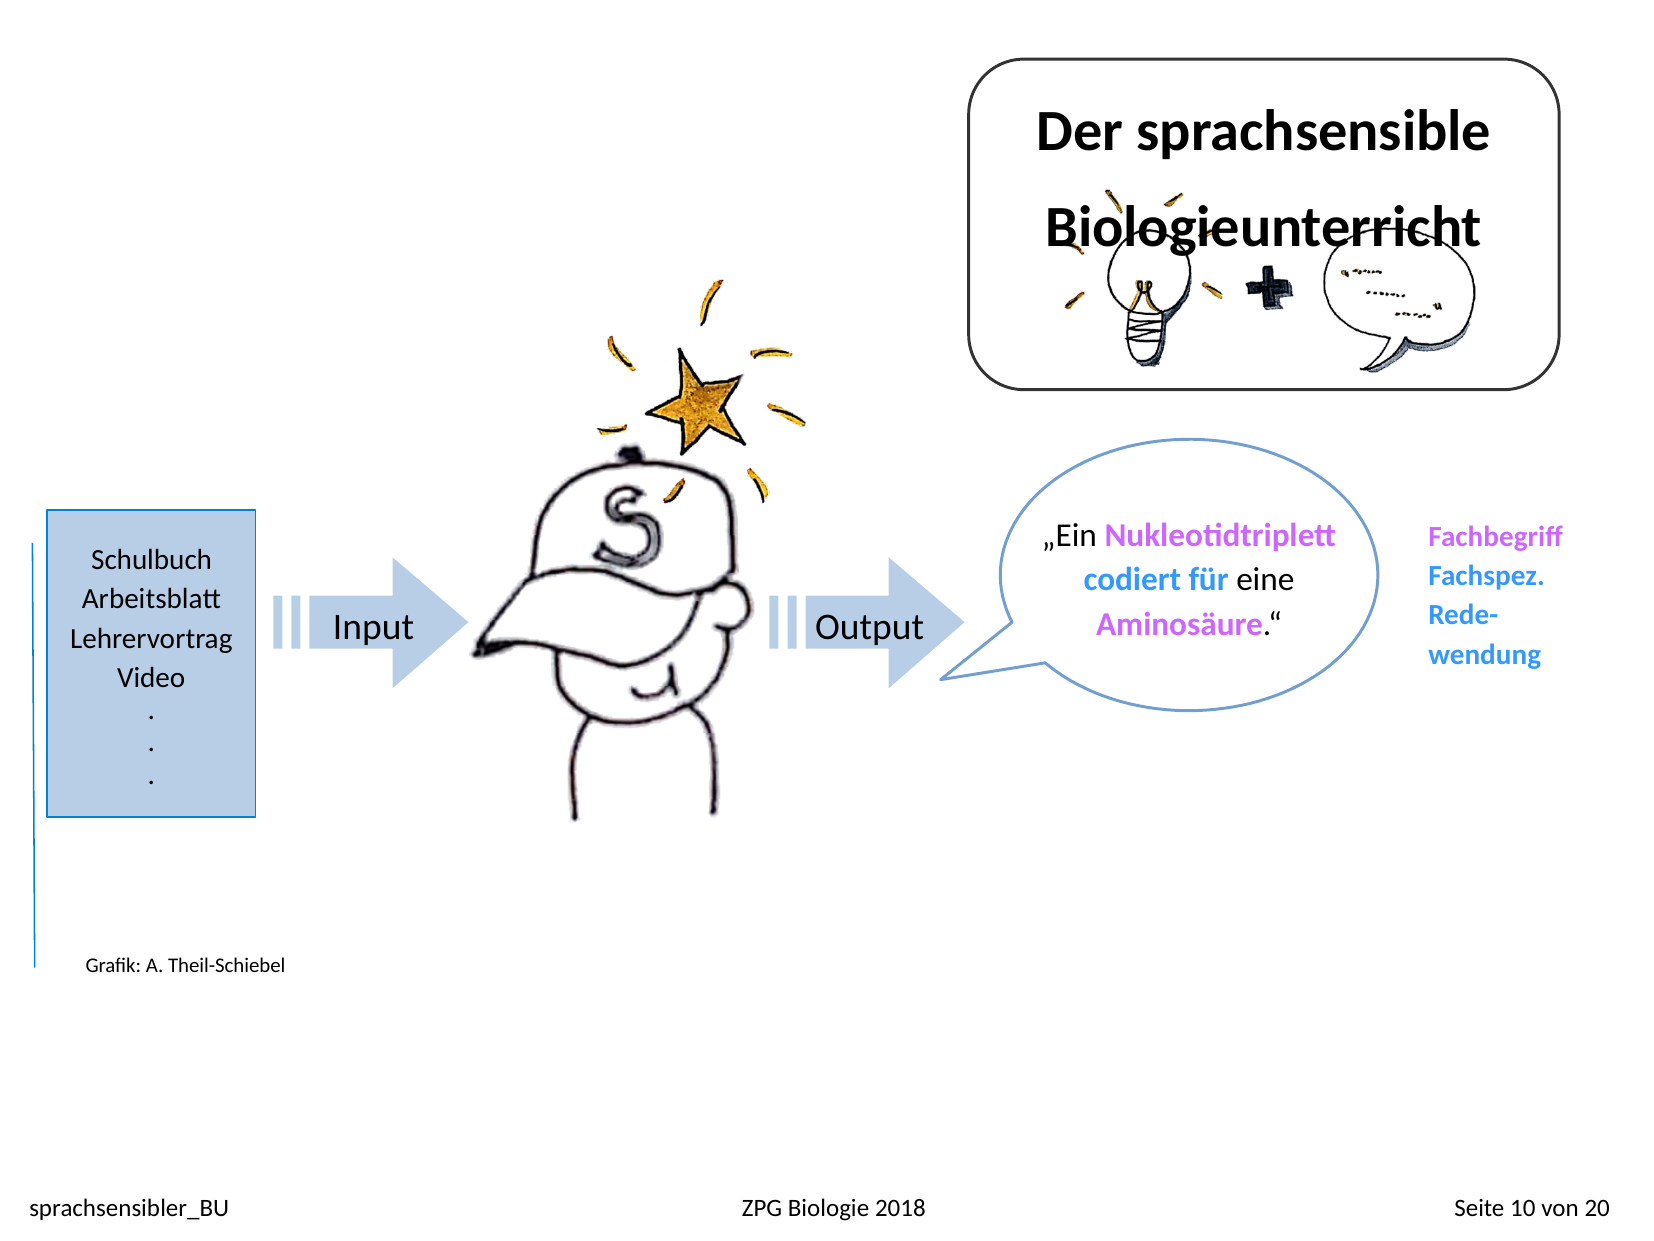

Der sprachsensible
Biologieunterricht
„Ein Nukleotidtriplett
codiert für eine
Aminosäure.“
Fachbegriff
Fachspez. Rede-wendung
Schulbuch
Arbeitsblatt
Lehrervortrag
Video
.
.
.
Input
Output
Grafik: A. Theil-Schiebel
sprachsensibler_BU					ZPG Biologie 2018					Seite 10 von 20